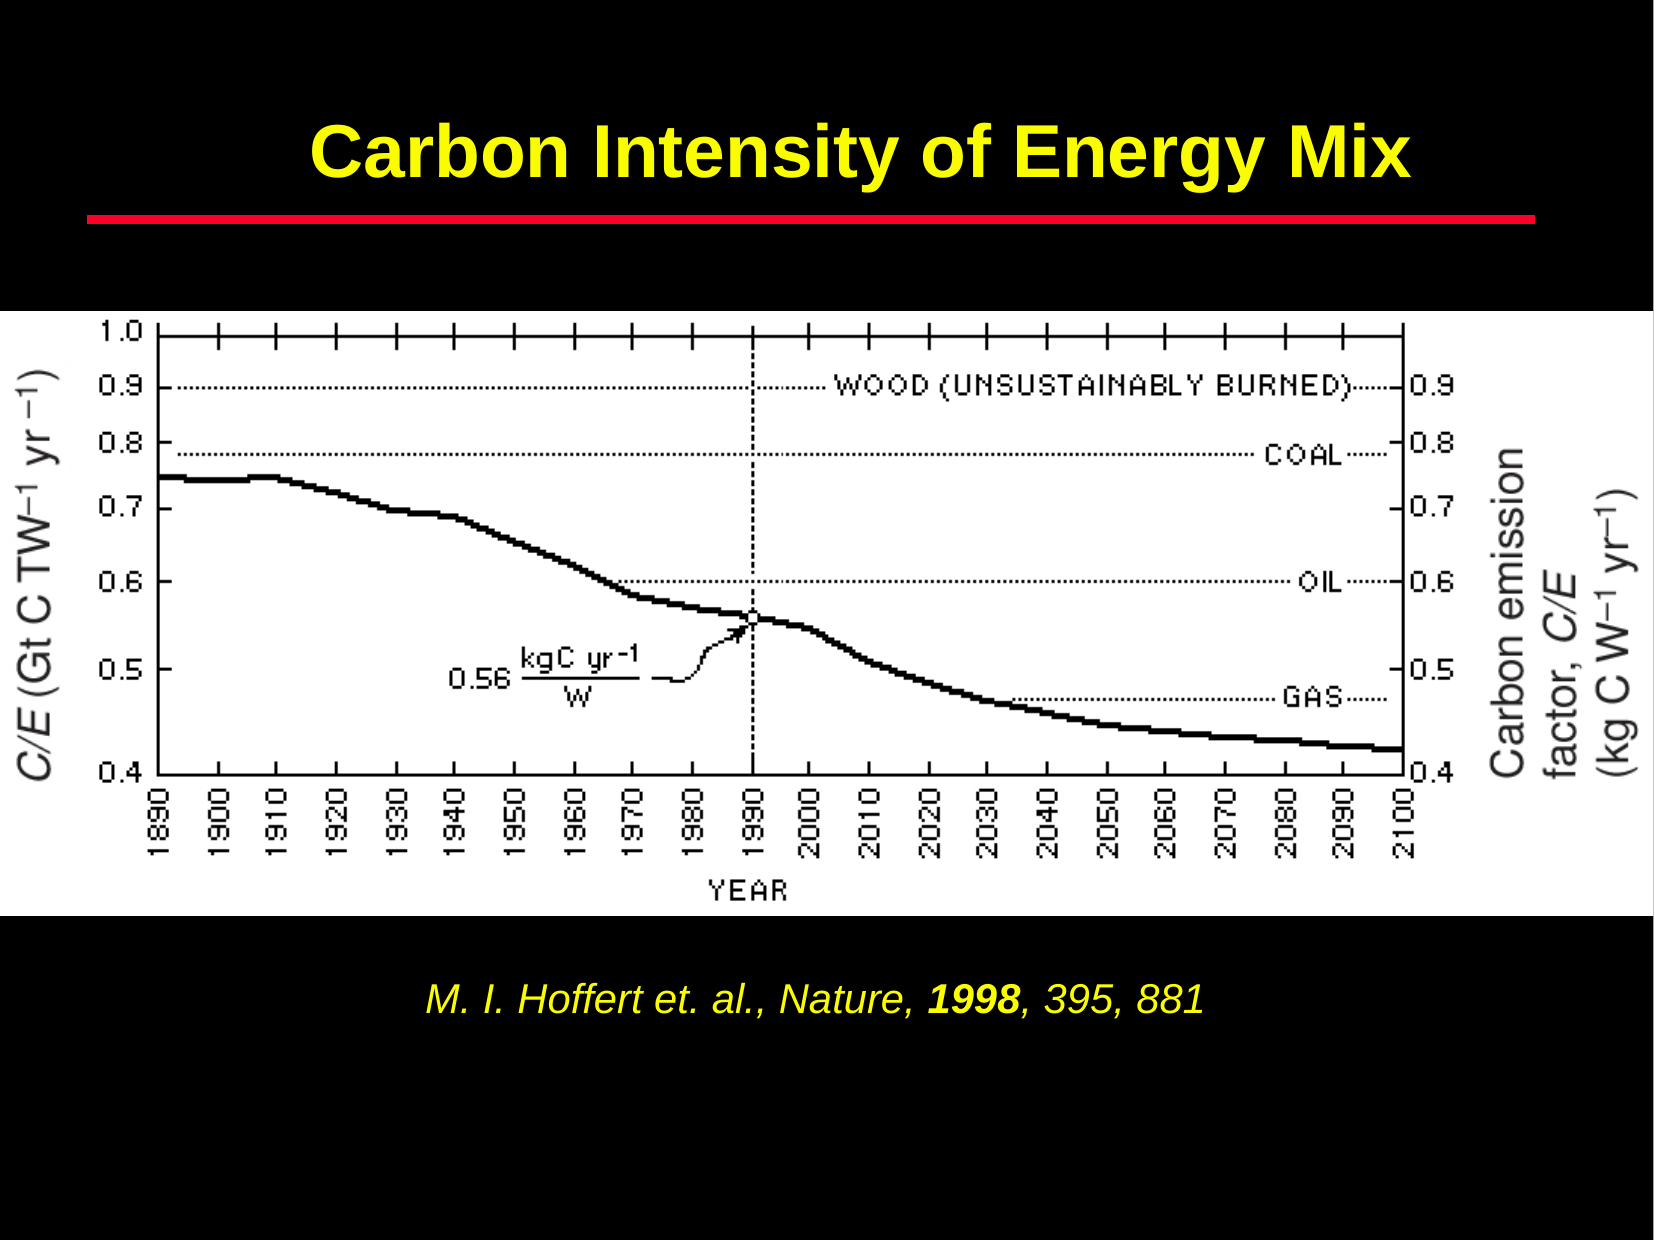

Carbon Intensity of Energy Mix
M. I. Hoffert et. al., Nature, 1998, 395, 881